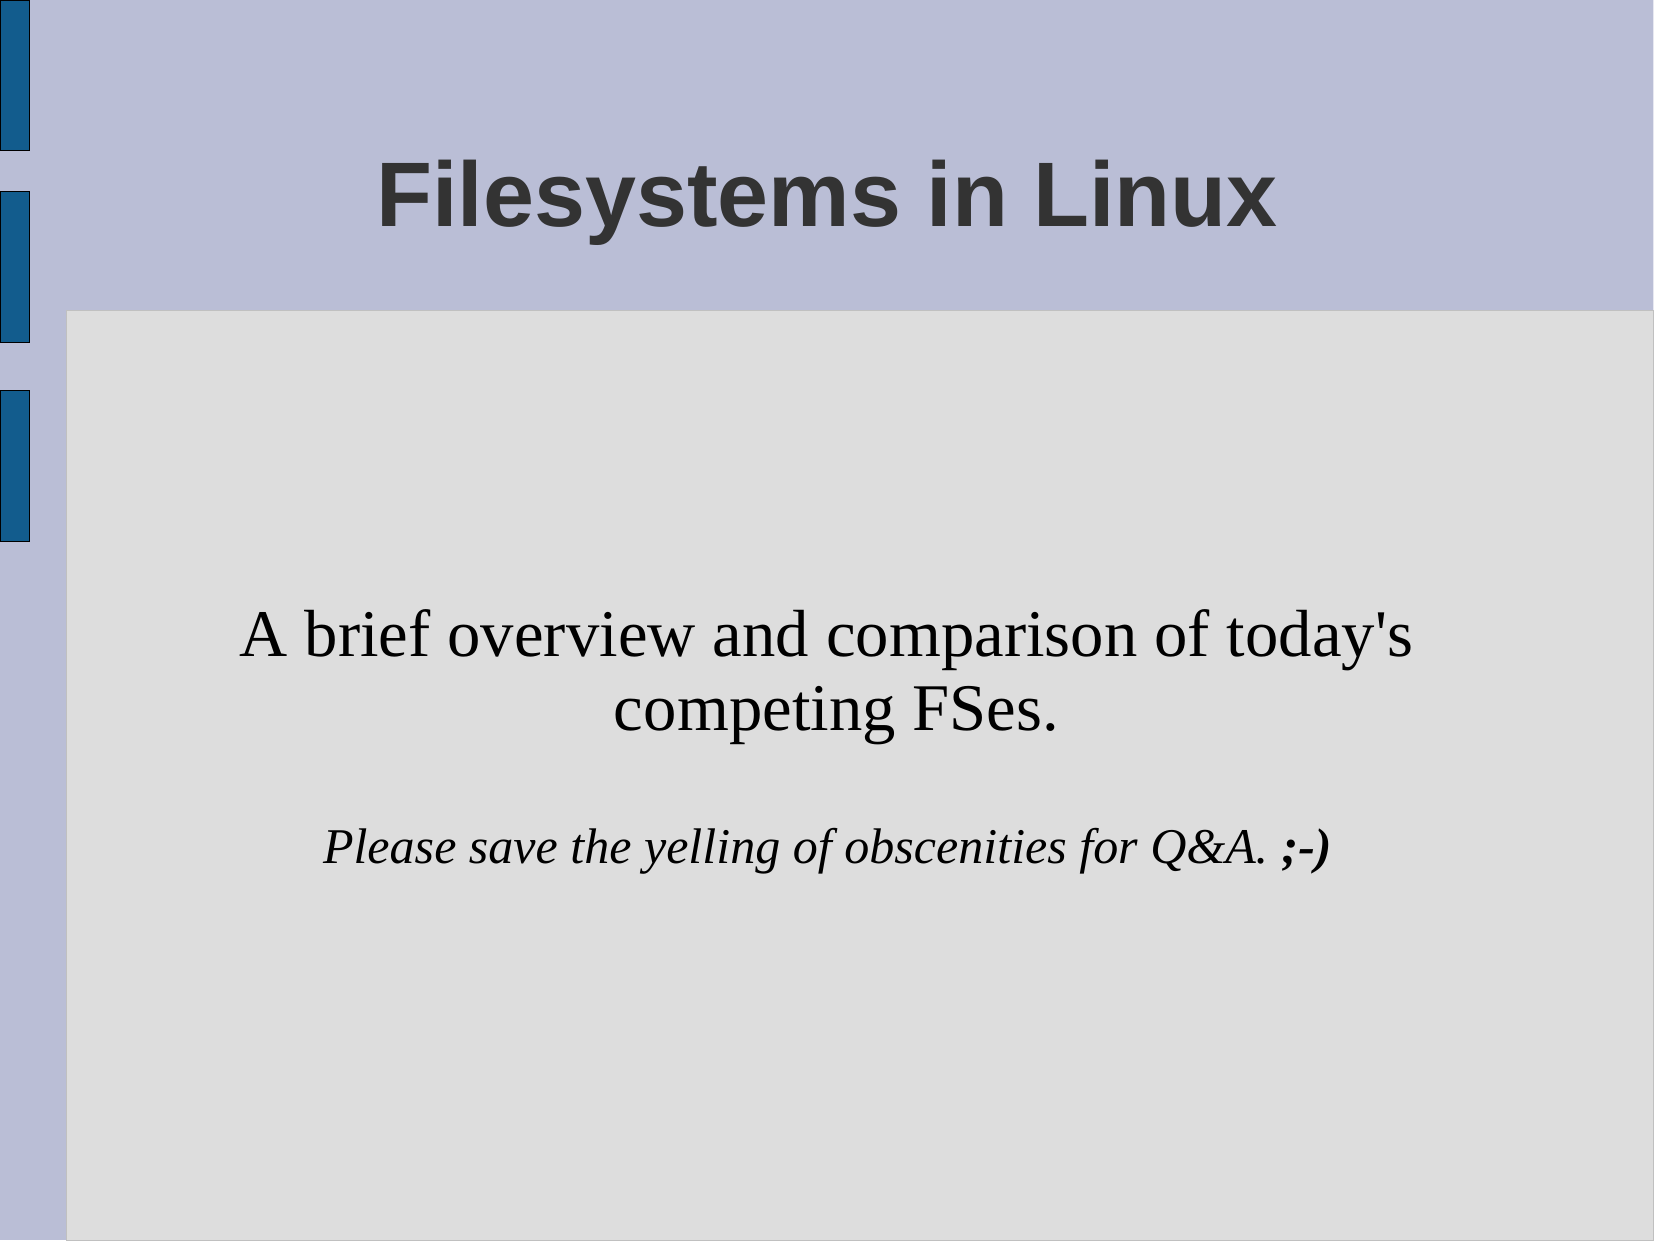

# Filesystems in Linux
A brief overview and comparison of today's competing FSes.
Please save the yelling of obscenities for Q&A. ;-)